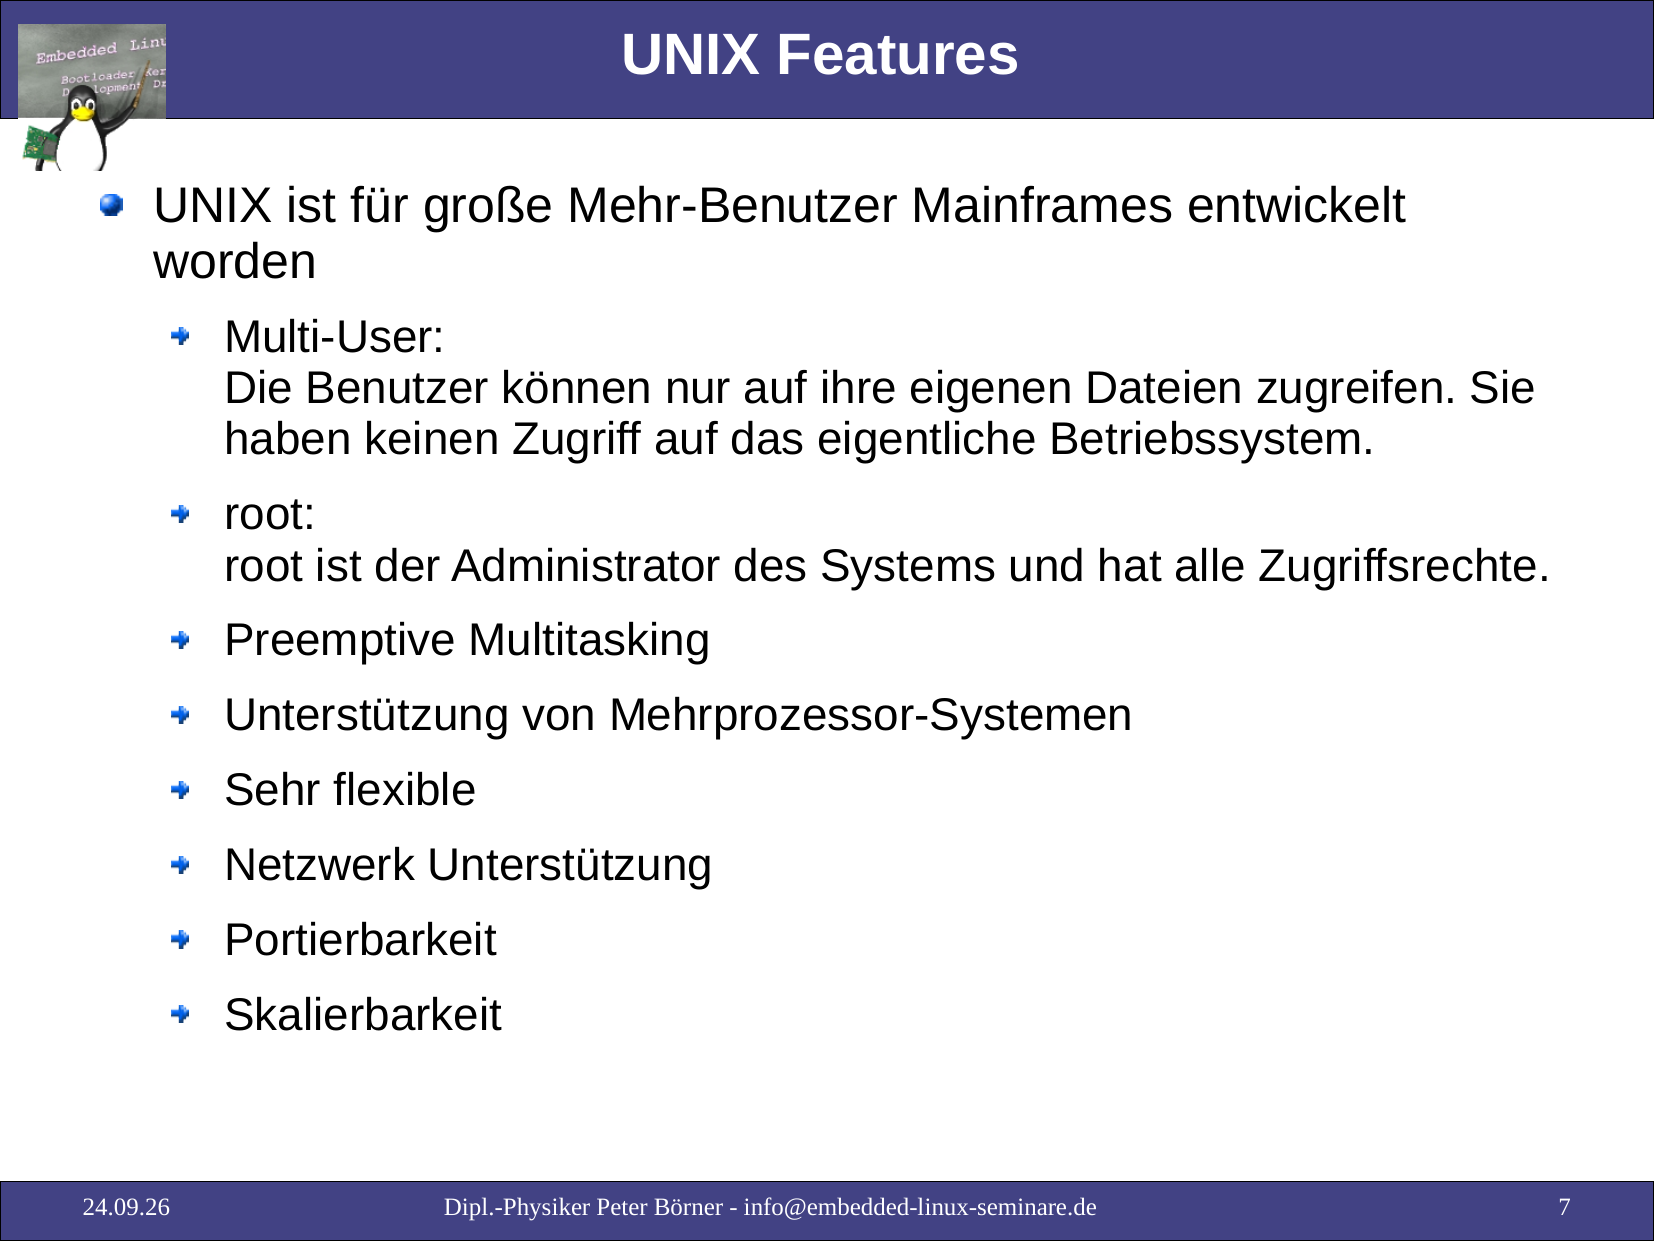

# UNIX Features
UNIX ist für große Mehr-Benutzer Mainframes entwickelt worden
Multi-User:
Die Benutzer können nur auf ihre eigenen Dateien zugreifen. Sie haben keinen Zugriff auf das eigentliche Betriebssystem.
root:
root ist der Administrator des Systems und hat alle Zugriffsrechte.
Preemptive Multitasking
Unterstützung von Mehrprozessor-Systemen
Sehr flexible
Netzwerk Unterstützung
Portierbarkeit
Skalierbarkeit
 Dipl.-Physiker Peter Börner - info@embedded-linux-seminare.de
7